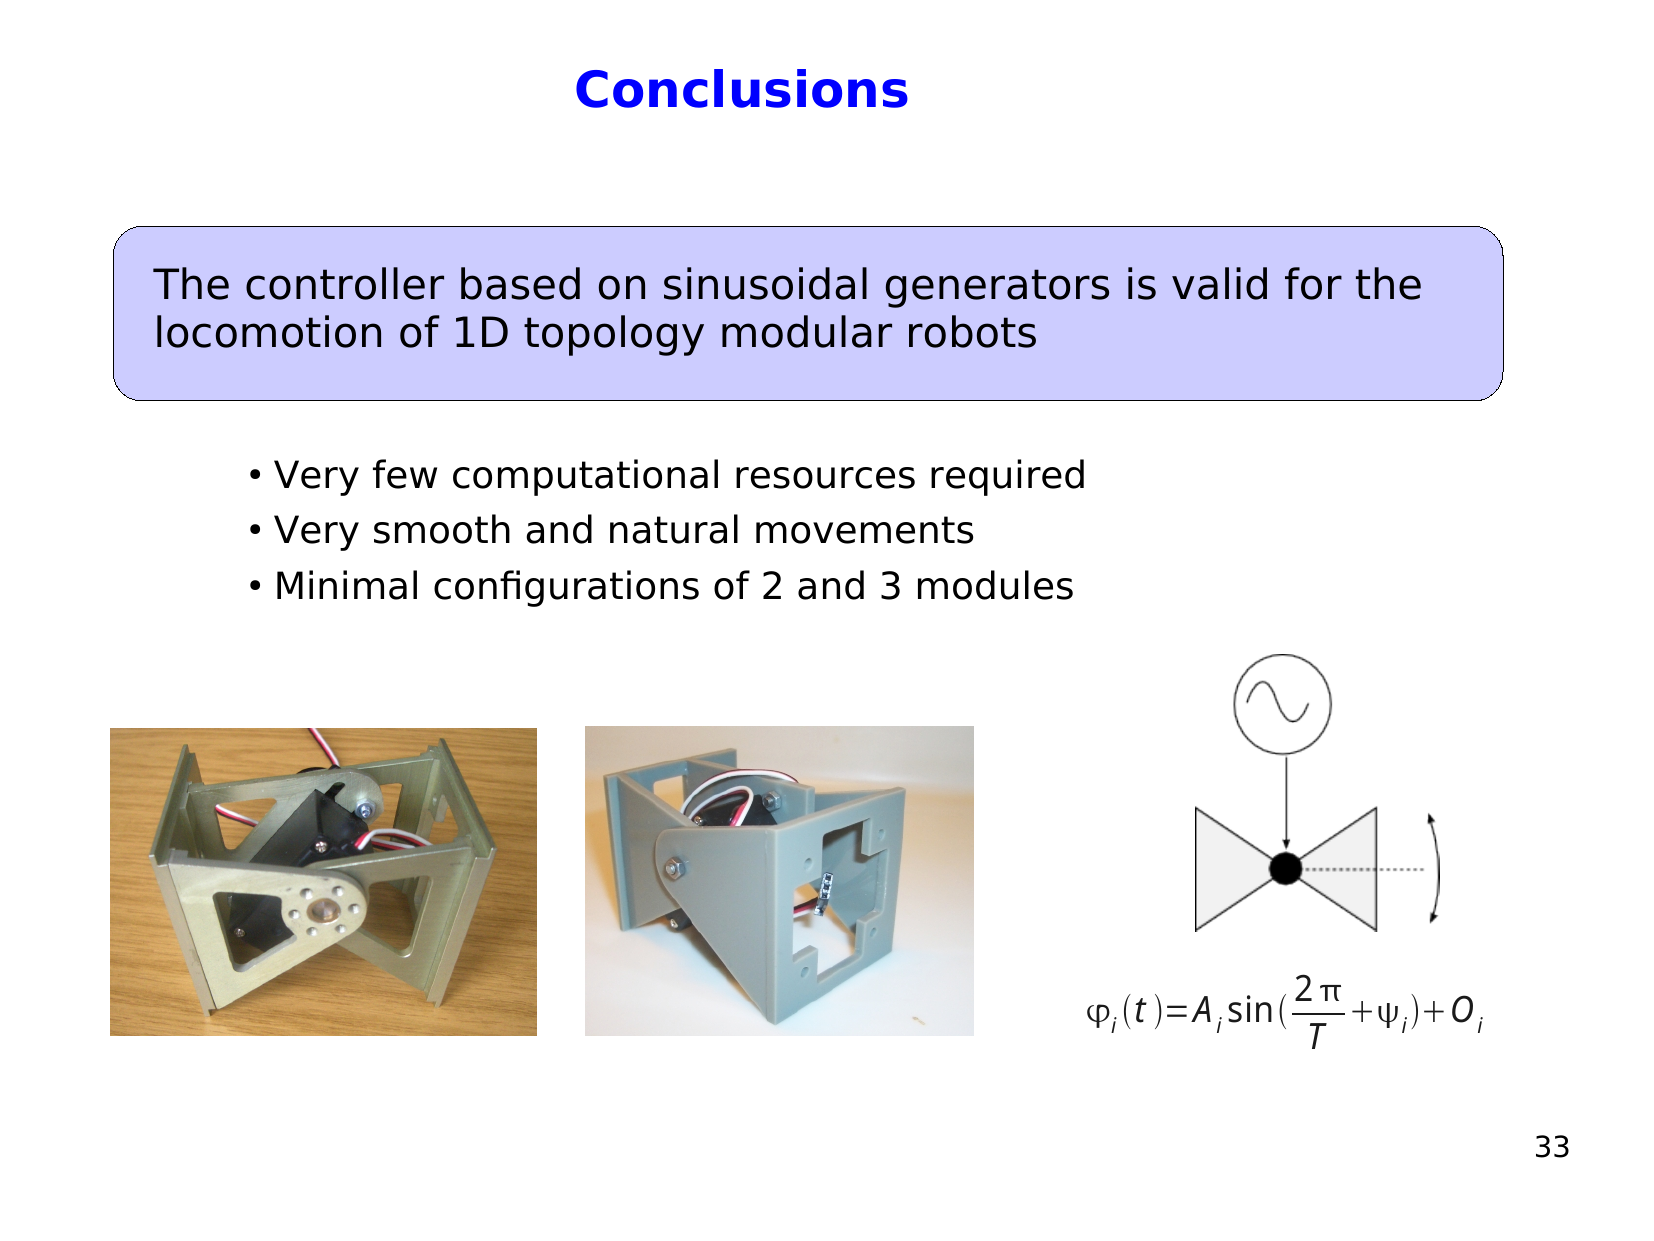

Conclusions
The controller based on sinusoidal generators is valid for the locomotion of 1D topology modular robots
 Very few computational resources required
 Very smooth and natural movements
 Minimal configurations of 2 and 3 modules
33